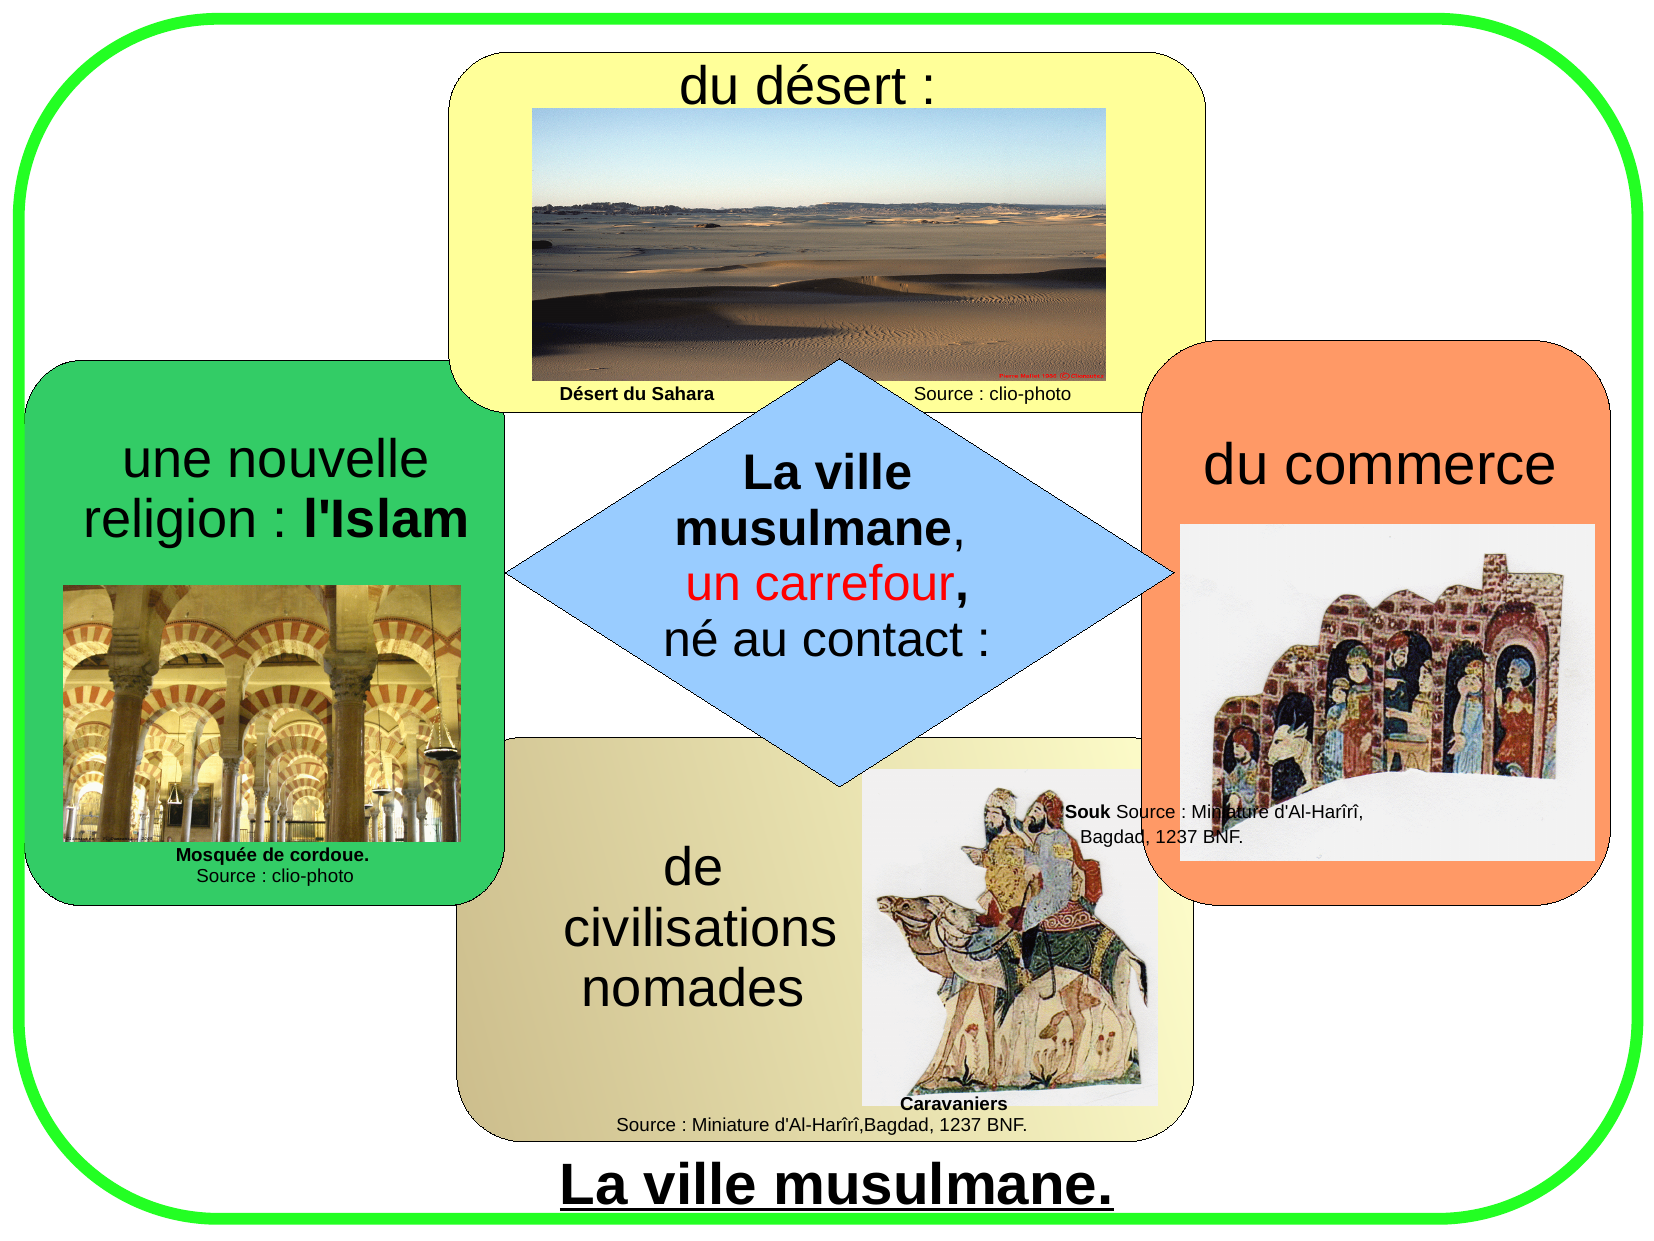

du désert :
Désert du Sahara Source : clio-photo
une nouvelle religion : l'Islam
 du commerce
 La ville musulmane,
 un carrefour,
 né au contact :
 Souk Source : Miniature d'Al-Harîrî,
 Bagdad, 1237 BNF.
de
civilisations nomades
Mosquée de cordoue.
 Source : clio-photo
 Caravaniers
Source : Miniature d'Al-Harîrî,Bagdad, 1237 BNF.
La ville musulmane.